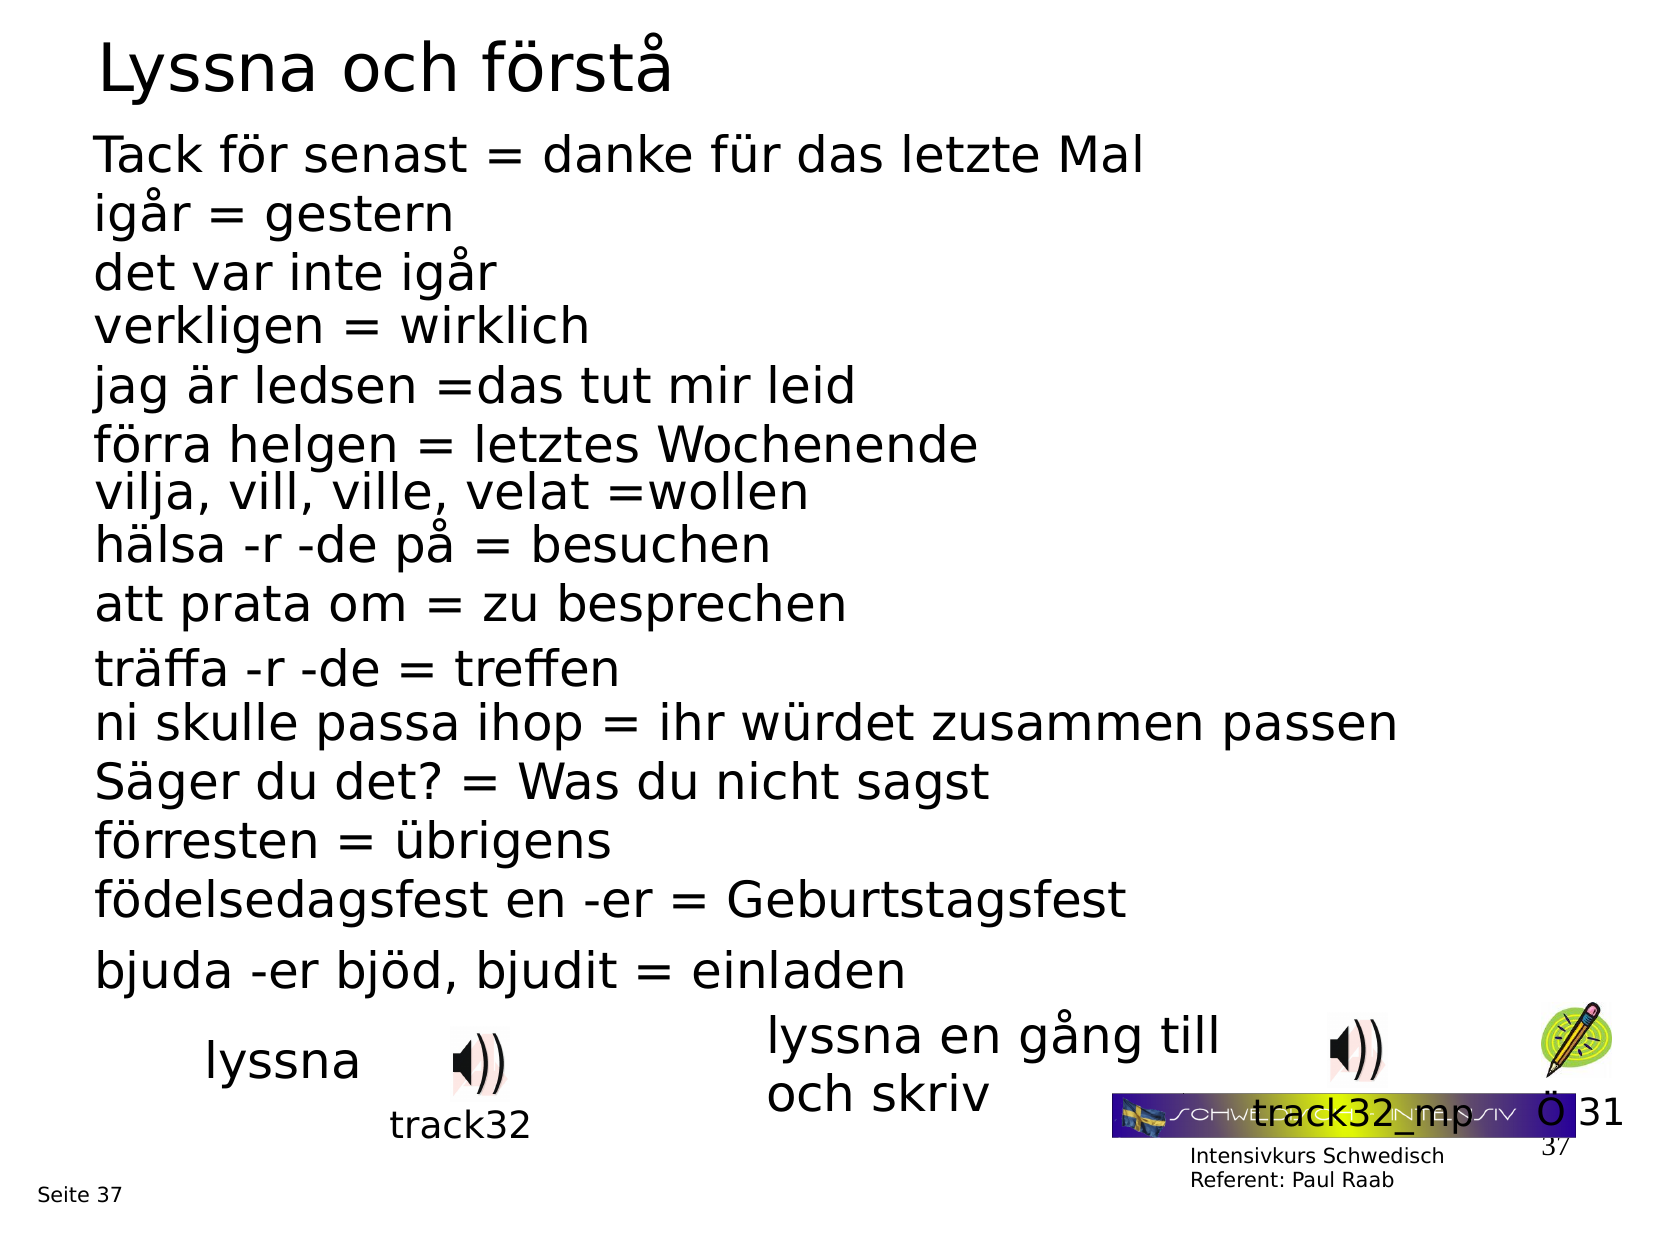

Lyssna och förstå
Tack för senast = danke für das letzte Mal
igår = gestern
det var inte igår
verkligen = wirklich
jag är ledsen =das tut mir leid
förra helgen = letztes Wochenende
vilja, vill, ville, velat =wollen
hälsa -r -de på = besuchen
att prata om = zu besprechen
träffa -r -de = treffen
ni skulle passa ihop = ihr würdet zusammen passen
Säger du det? = Was du nicht sagst
förresten = übrigens
födelsedagsfest en -er = Geburtstagsfest
bjuda -er bjöd, bjudit = einladen
lyssna en gång till
och skriv
lyssna
Ö 31
track32_mp
track32